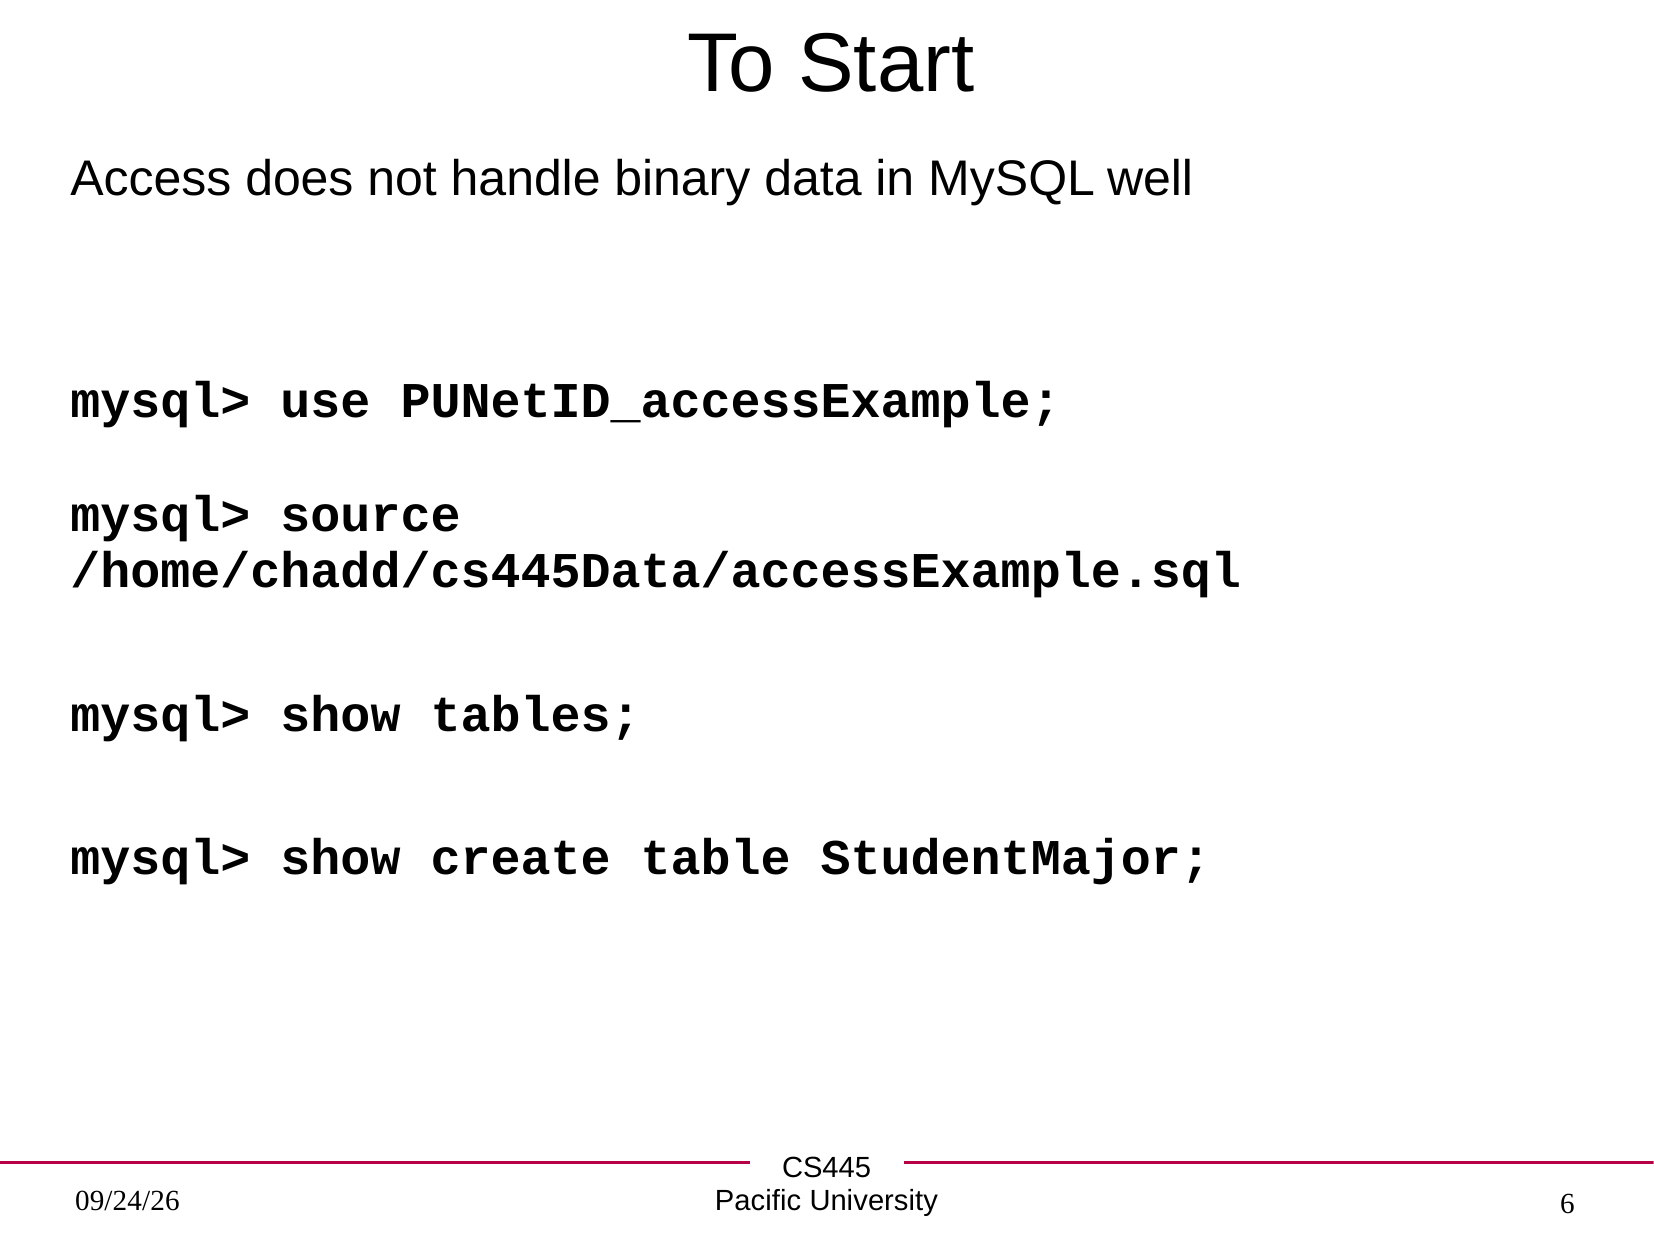

# To Start
Access does not handle binary data in MySQL well
mysql> use PUNetID_accessExample;
mysql> source /home/chadd/cs445Data/accessExample.sql
mysql> show tables;
mysql> show create table StudentMajor;